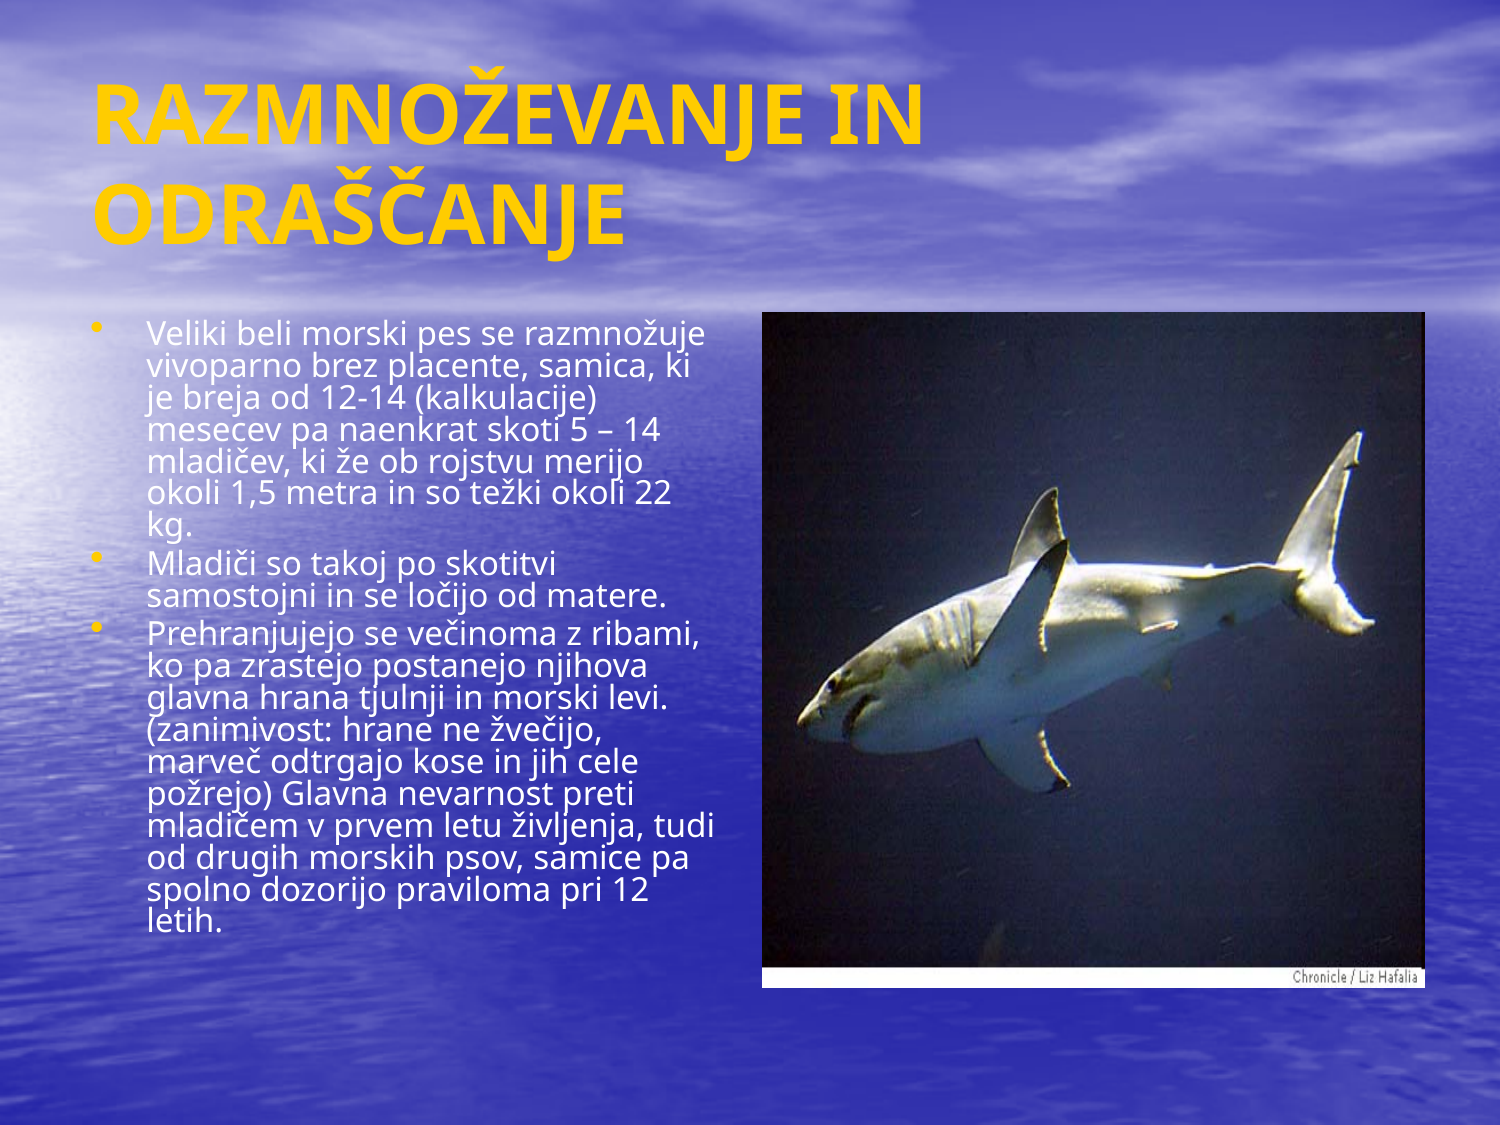

# RAZMNOŽEVANJE IN ODRAŠČANJE
Veliki beli morski pes se razmnožuje vivoparno brez placente, samica, ki je breja od 12-14 (kalkulacije) mesecev pa naenkrat skoti 5 – 14 mladičev, ki že ob rojstvu merijo okoli 1,5 metra in so težki okoli 22 kg.
Mladiči so takoj po skotitvi samostojni in se ločijo od matere.
Prehranjujejo se večinoma z ribami, ko pa zrastejo postanejo njihova glavna hrana tjulnji in morski levi. (zanimivost: hrane ne žvečijo, marveč odtrgajo kose in jih cele požrejo) Glavna nevarnost preti mladičem v prvem letu življenja, tudi od drugih morskih psov, samice pa spolno dozorijo praviloma pri 12 letih.